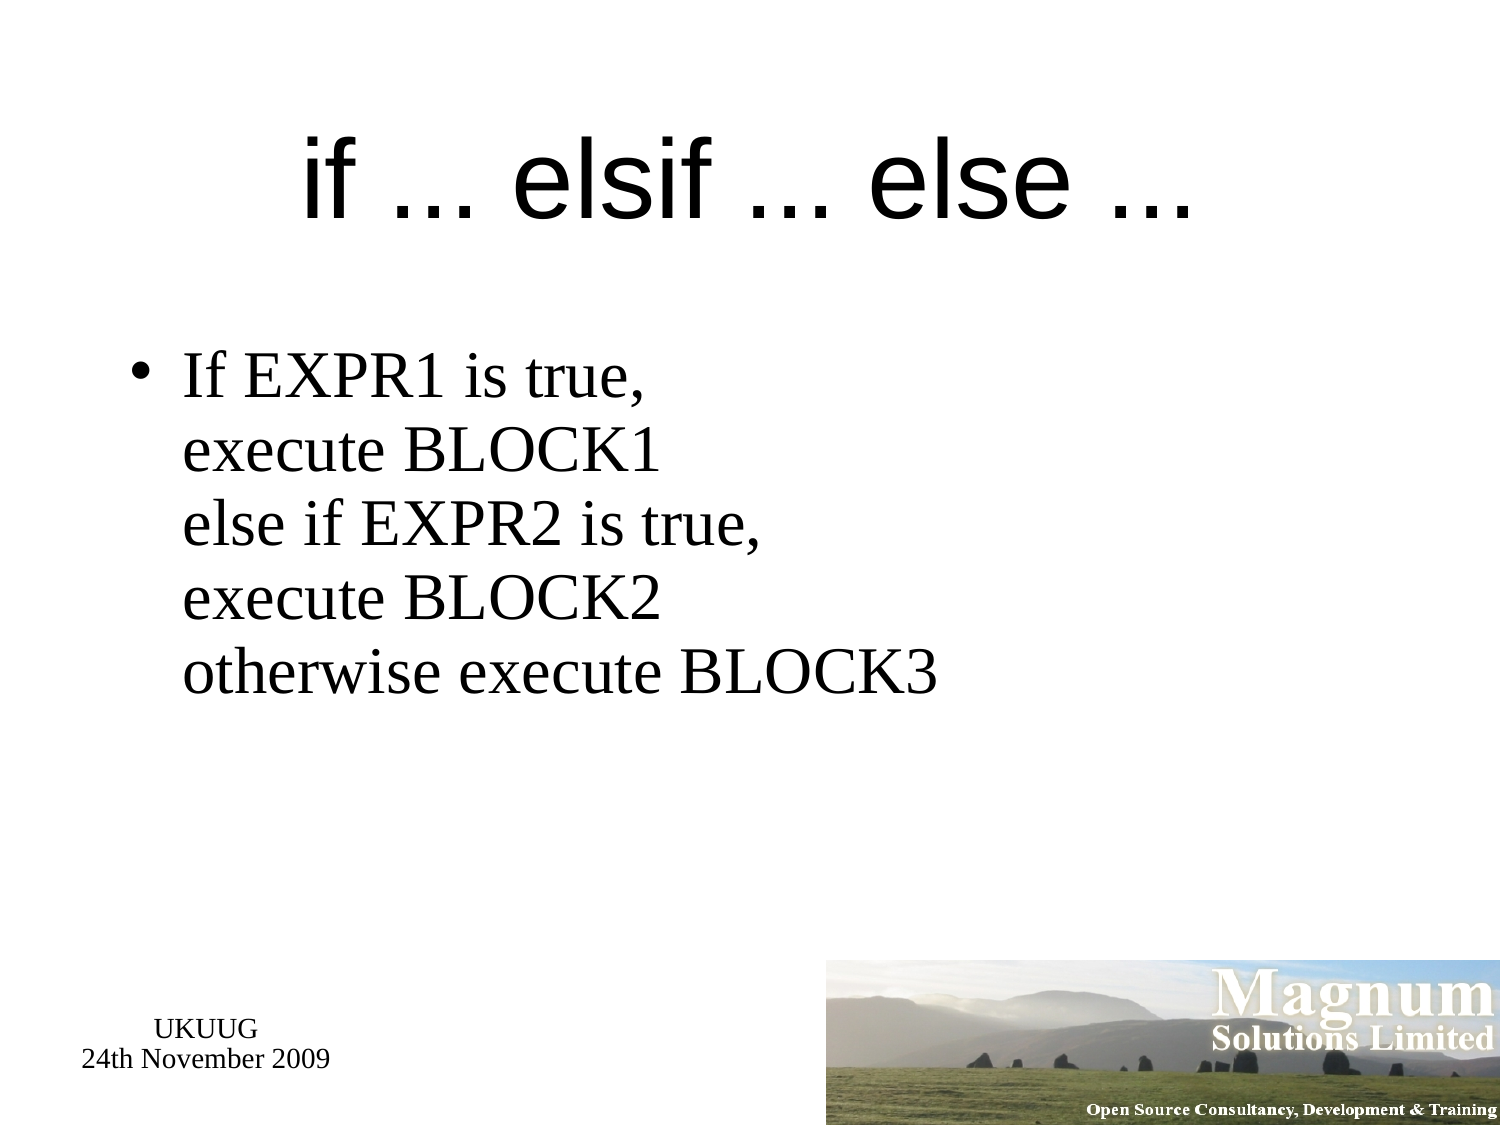

# if ... elsif ... else ...
If EXPR1 is true,
execute BLOCK1
else if EXPR2 is true,
execute BLOCK2
otherwise execute BLOCK3
91